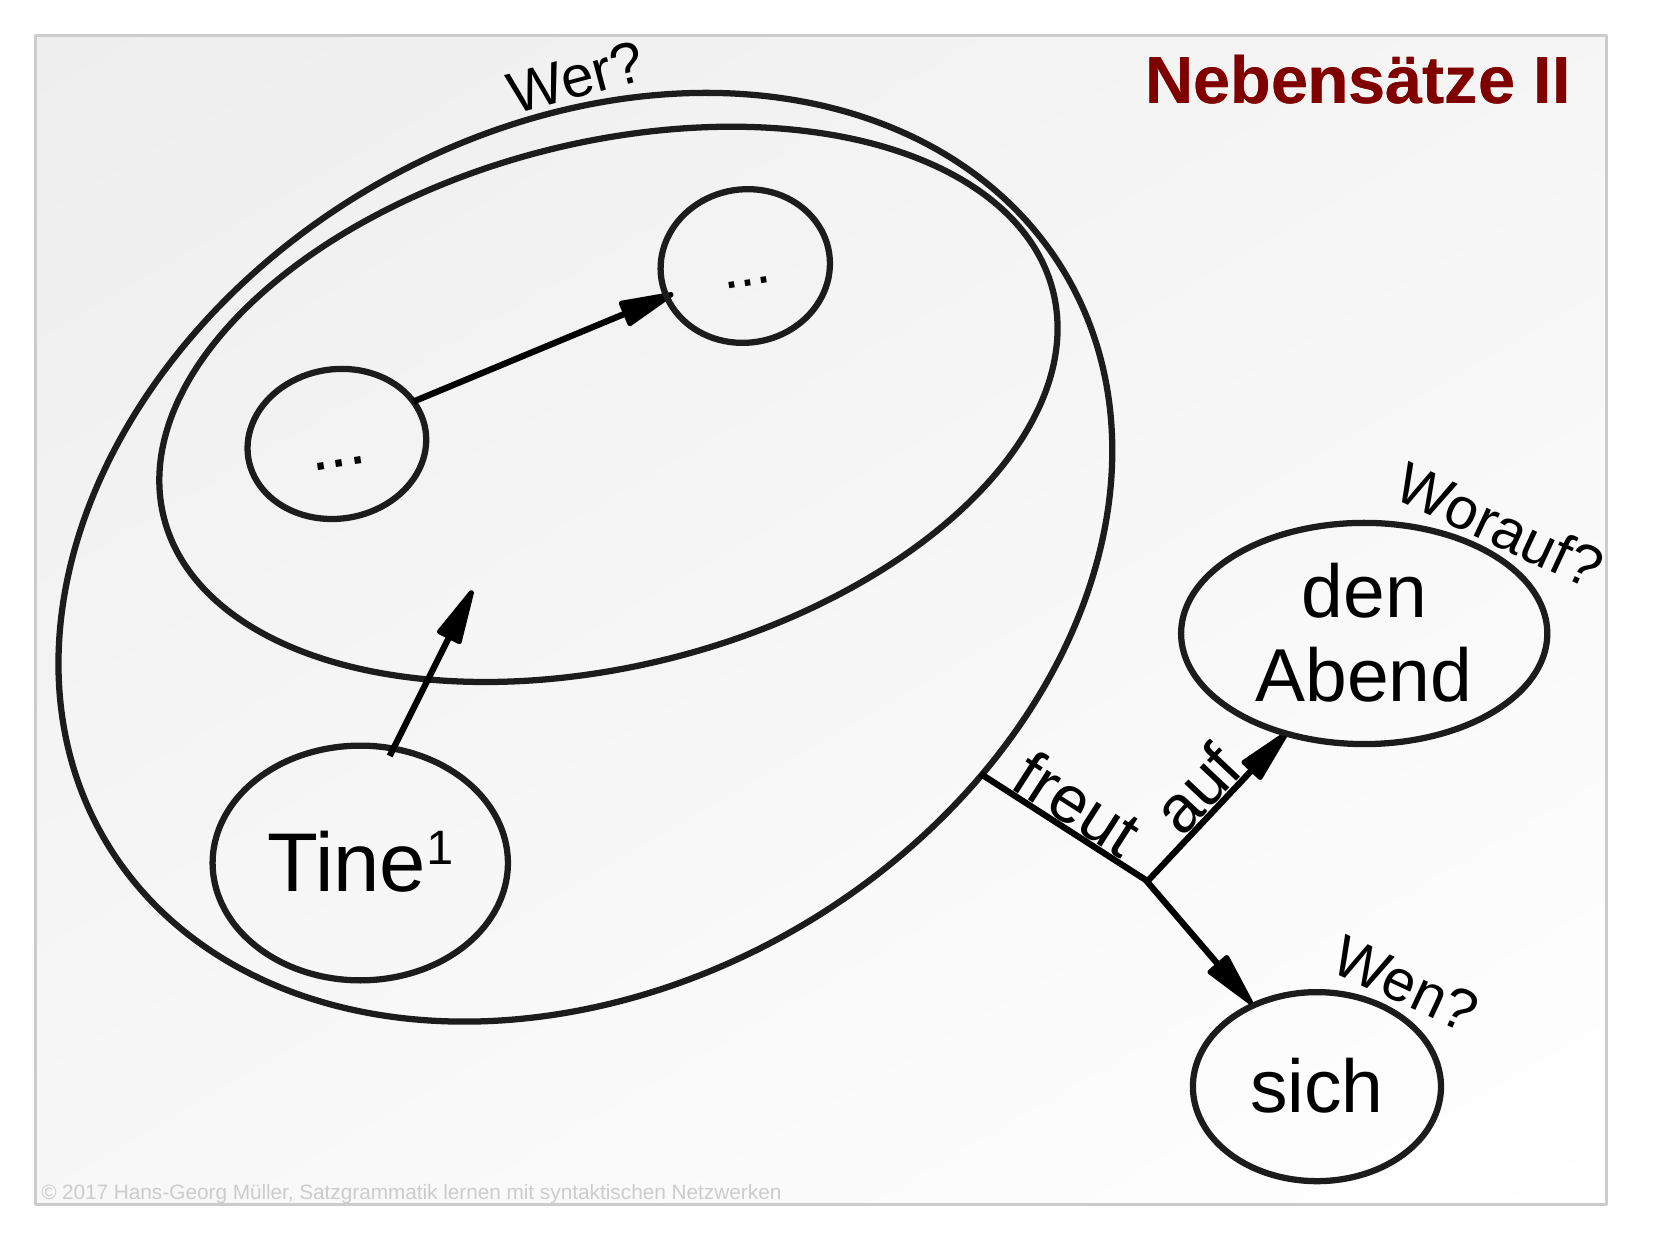

...
...
Wer?
# Nebensätze II
Nebensätze II
Worauf?
den
Abend
auf
Tine1
freut
Wen?
sich